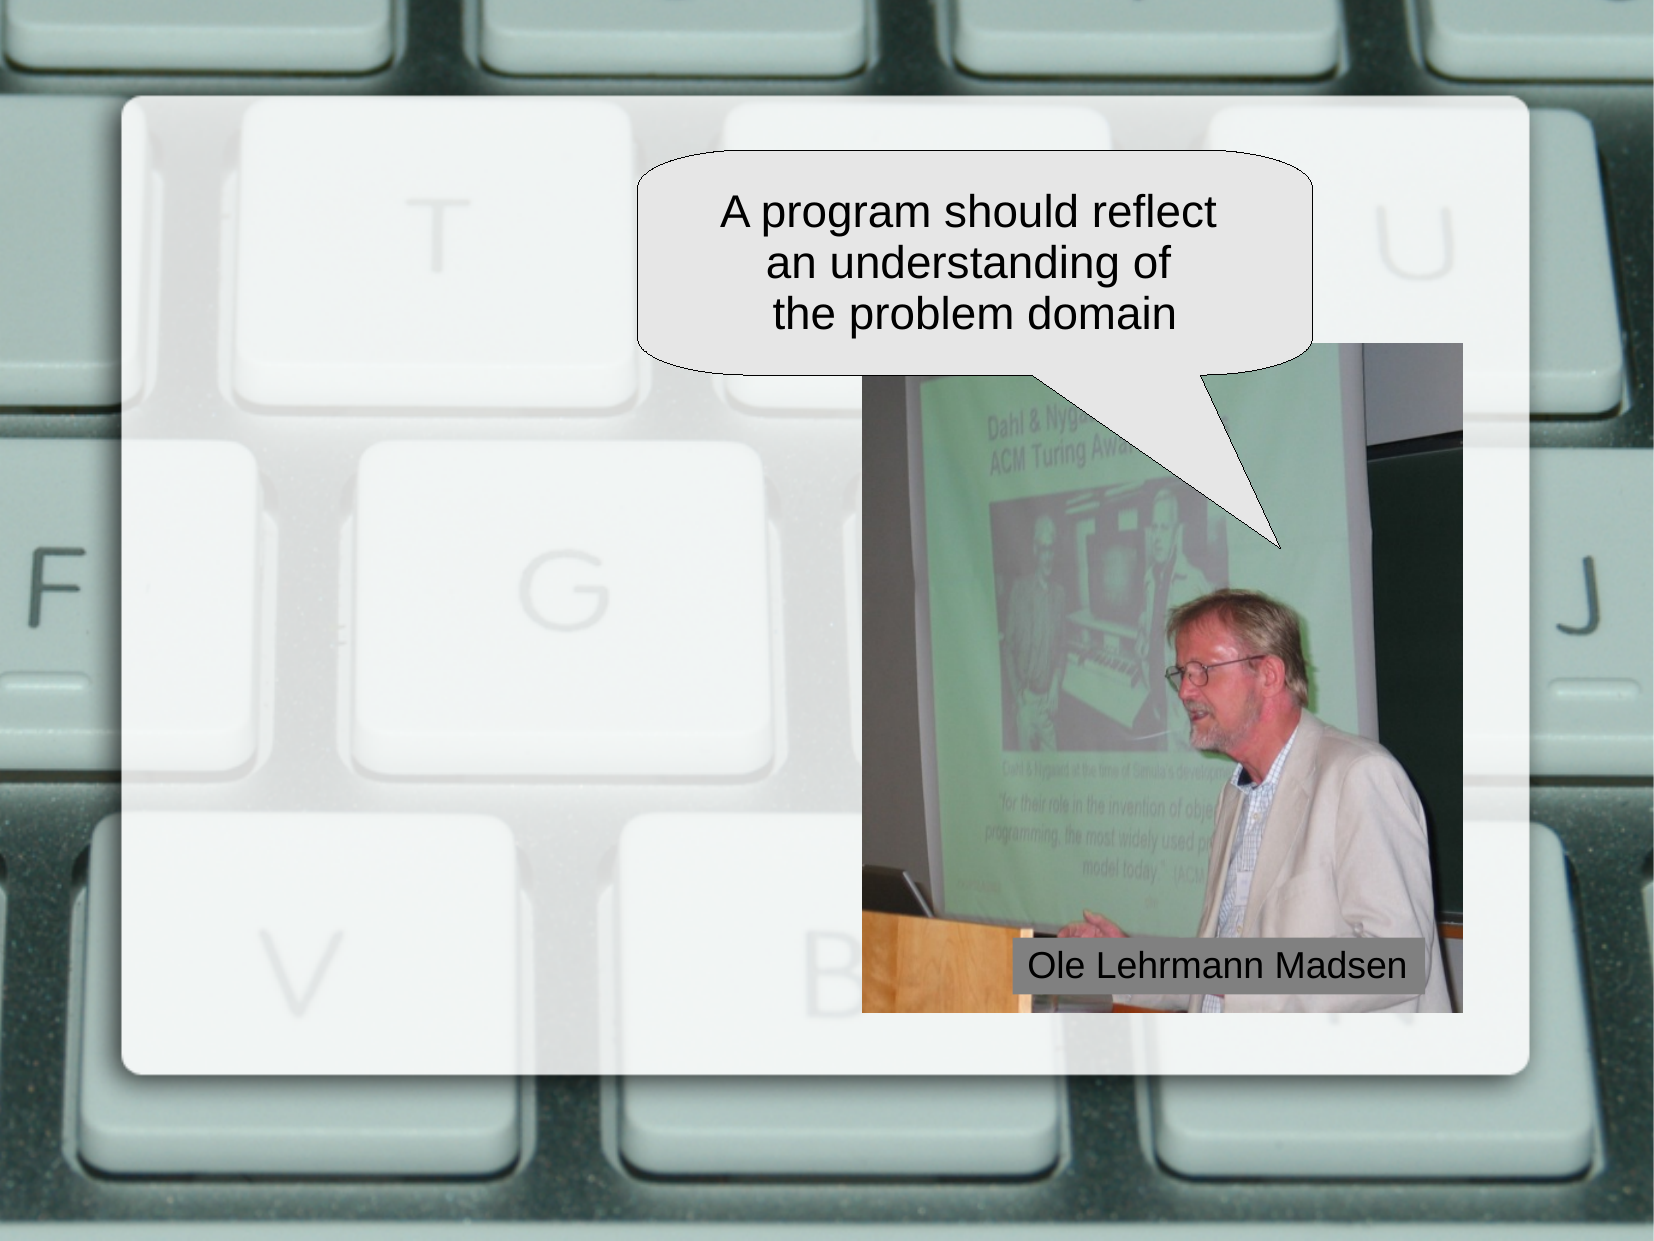

A program should reflect
an understanding of
the problem domain
Ole Lehrmann Madsen